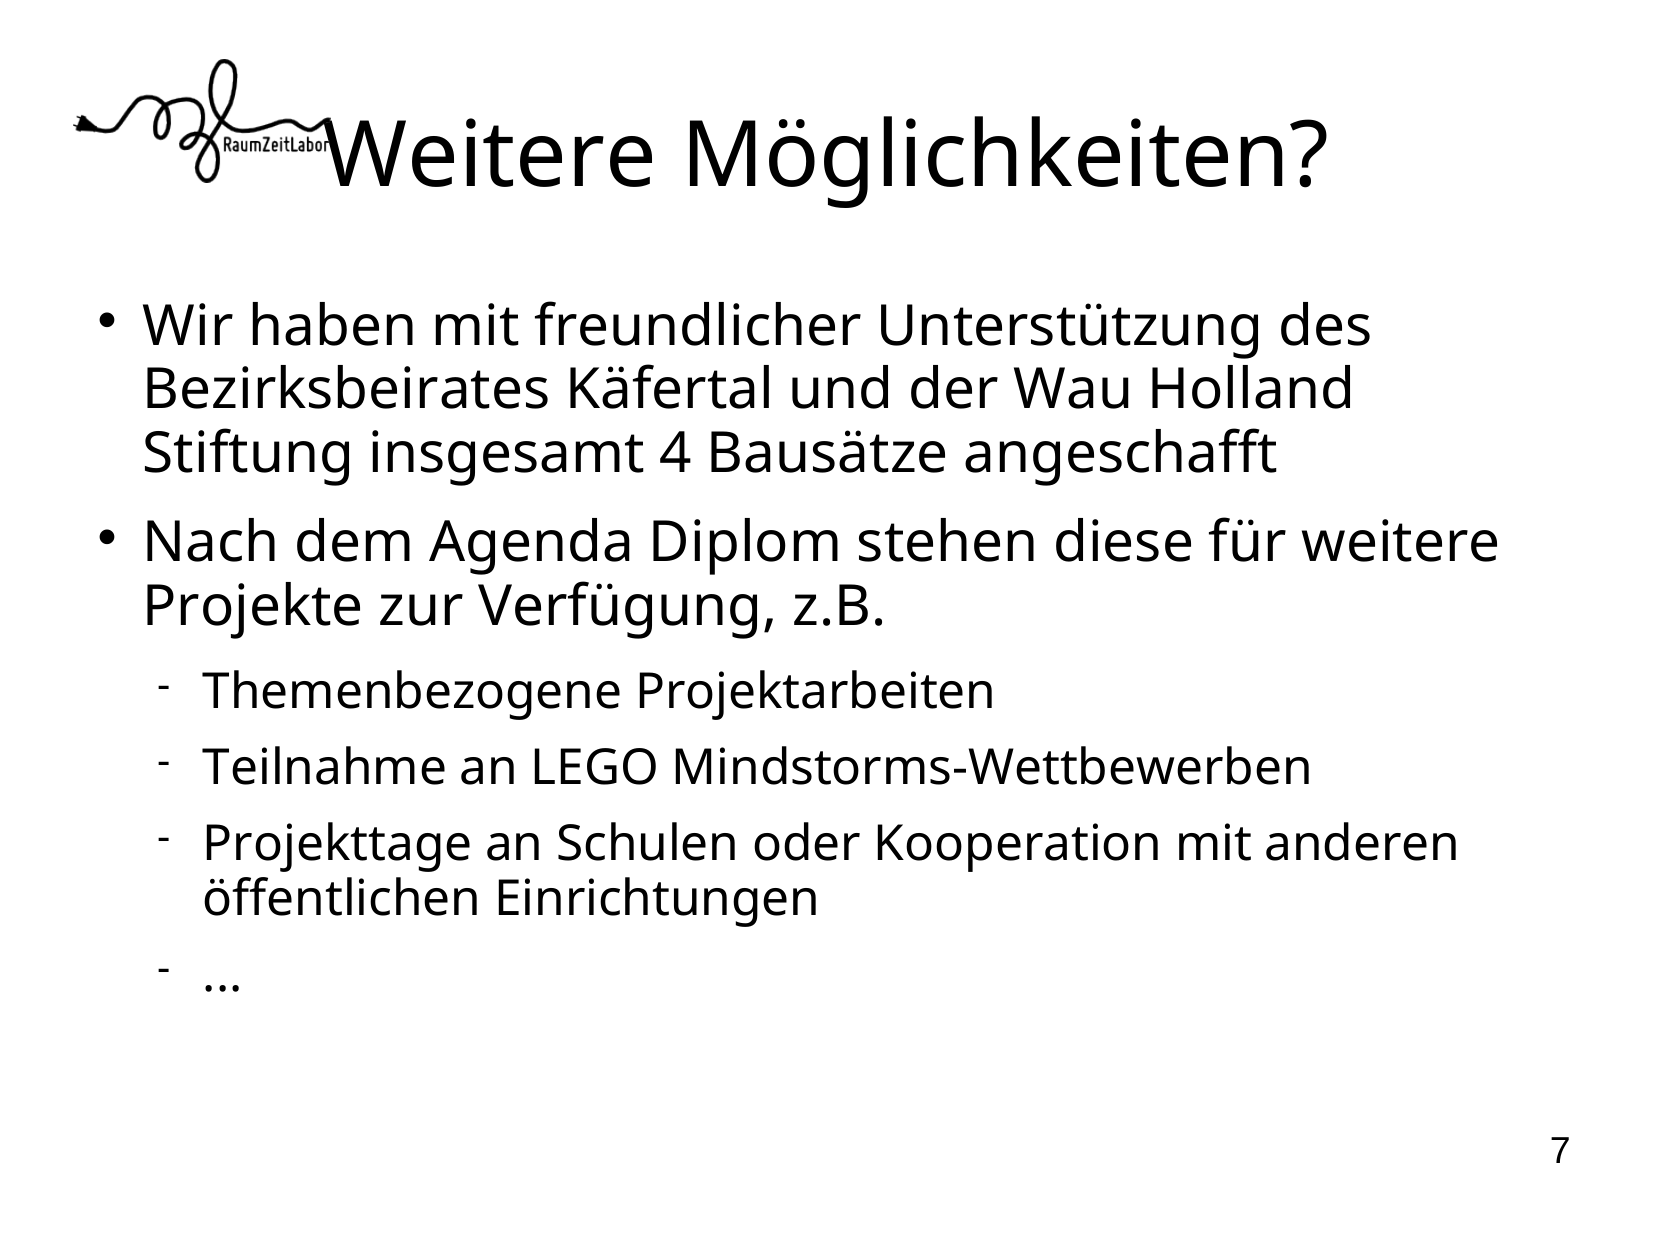

# Weitere Möglichkeiten?
Wir haben mit freundlicher Unterstützung des Bezirksbeirates Käfertal und der Wau Holland Stiftung insgesamt 4 Bausätze angeschafft
Nach dem Agenda Diplom stehen diese für weitere Projekte zur Verfügung, z.B.
Themenbezogene Projektarbeiten
Teilnahme an LEGO Mindstorms-Wettbewerben
Projekttage an Schulen oder Kooperation mit anderen öffentlichen Einrichtungen
...
7